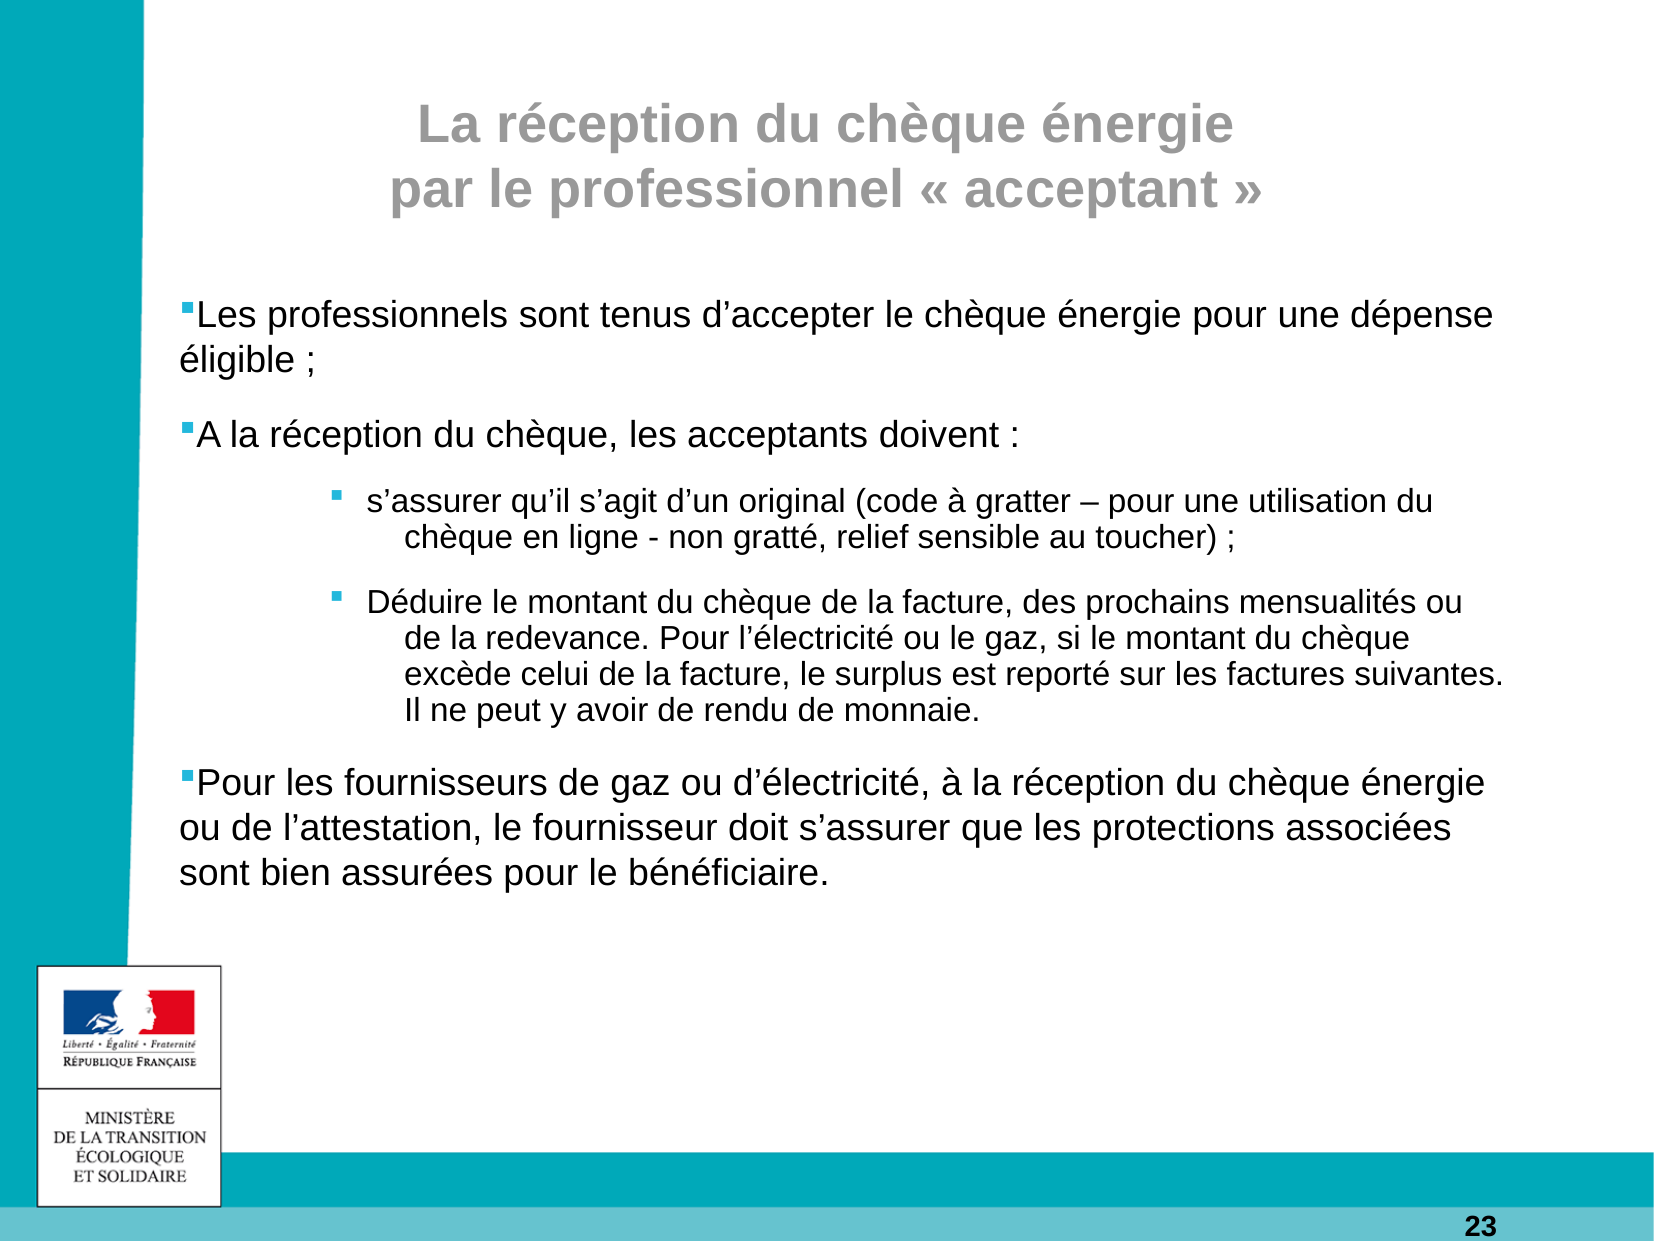

# La réception du chèque énergie par le professionnel « acceptant »
Les professionnels sont tenus d’accepter le chèque énergie pour une dépense éligible ;
A la réception du chèque, les acceptants doivent :
s’assurer qu’il s’agit d’un original (code à gratter – pour une utilisation du chèque en ligne - non gratté, relief sensible au toucher) ;
Déduire le montant du chèque de la facture, des prochains mensualités ou de la redevance. Pour l’électricité ou le gaz, si le montant du chèque excède celui de la facture, le surplus est reporté sur les factures suivantes. Il ne peut y avoir de rendu de monnaie.
Pour les fournisseurs de gaz ou d’électricité, à la réception du chèque énergie ou de l’attestation, le fournisseur doit s’assurer que les protections associées sont bien assurées pour le bénéficiaire.